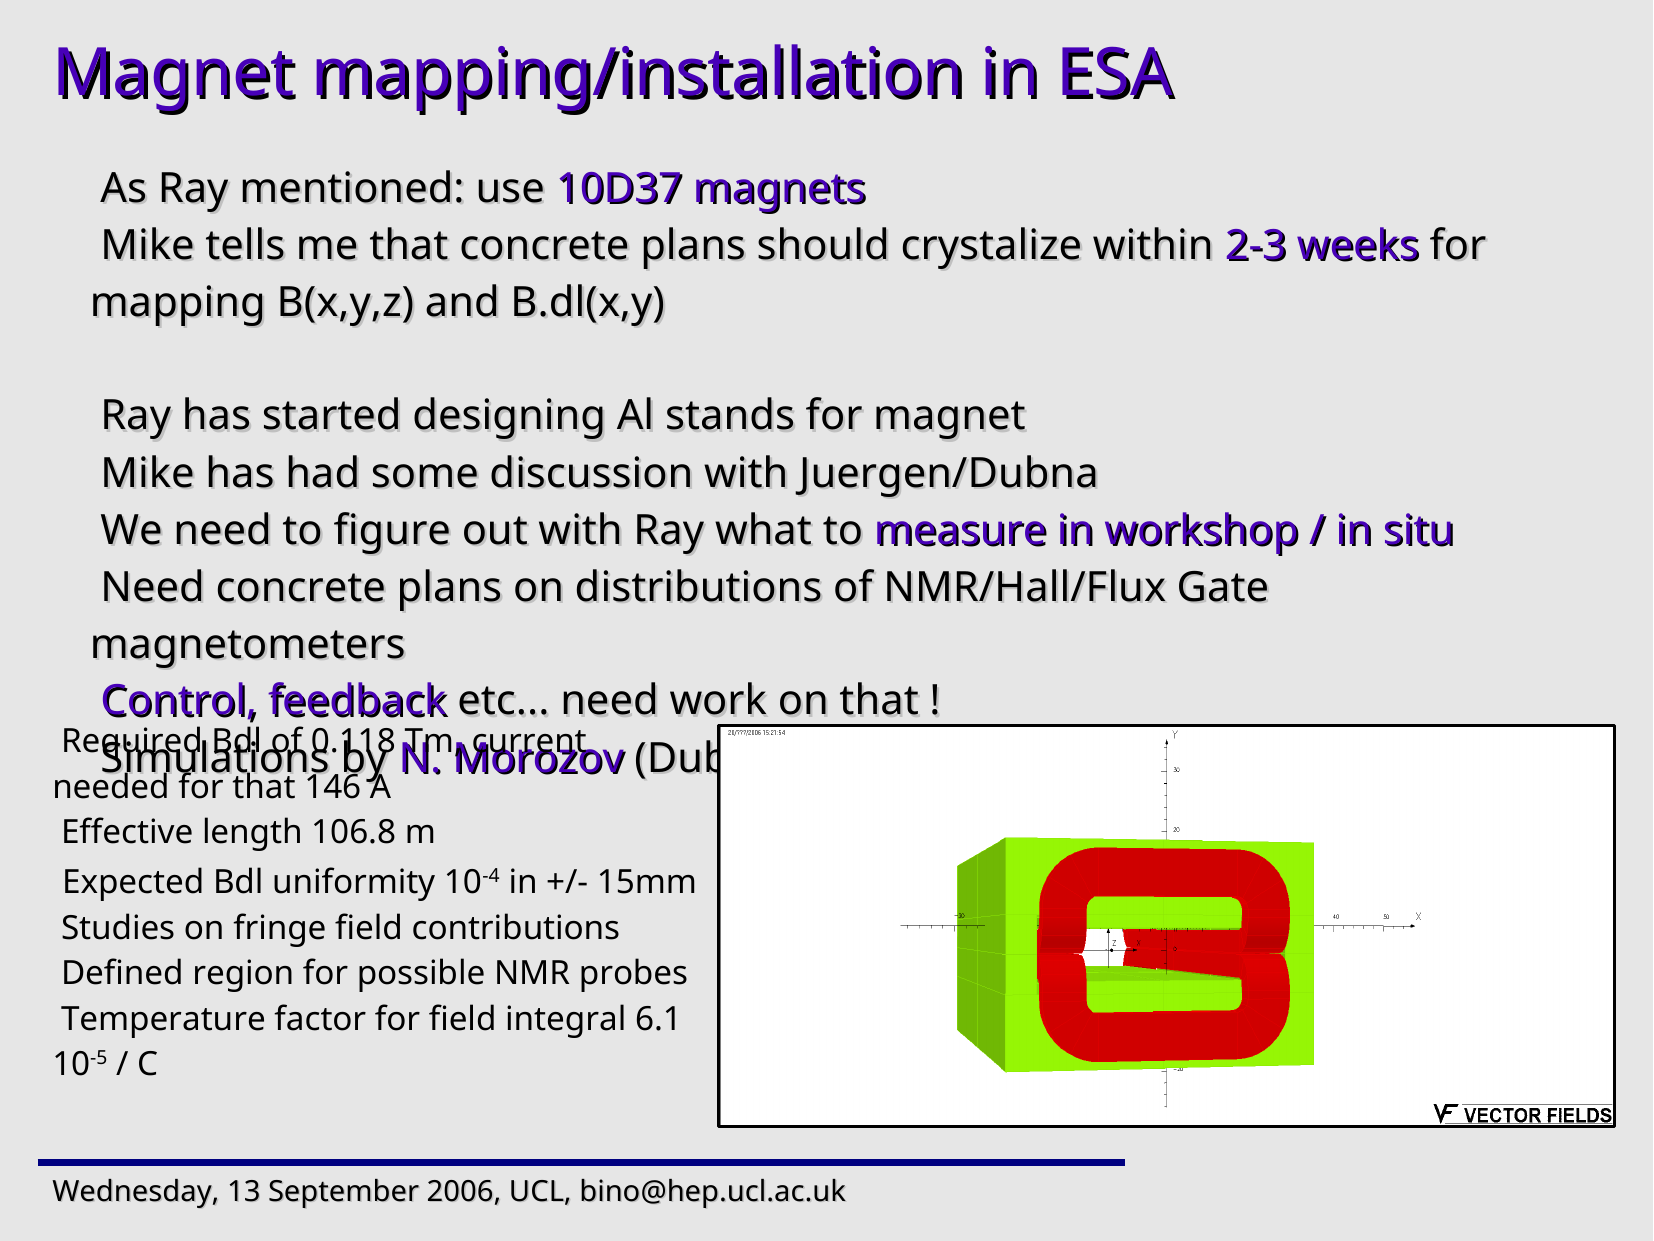

Magnet mapping/installation in ESA
 As Ray mentioned: use 10D37 magnets
 Mike tells me that concrete plans should crystalize within 2-3 weeks for mapping B(x,y,z) and B.dl(x,y)
 Ray has started designing Al stands for magnet
 Mike has had some discussion with Juergen/Dubna
 We need to figure out with Ray what to measure in workshop / in situ
 Need concrete plans on distributions of NMR/Hall/Flux Gate magnetometers
 Control, feedback etc... need work on that !
 Simulations by N. Morozov (Dubna) :
 Required Bdl of 0.118 Tm, current needed for that 146 A
 Effective length 106.8 m
 Expected Bdl uniformity 10-4 in +/- 15mm
 Studies on fringe field contributions
 Defined region for possible NMR probes
 Temperature factor for field integral 6.1 10-5 / C
Wednesday, 13 September 2006, UCL, bino@hep.ucl.ac.uk